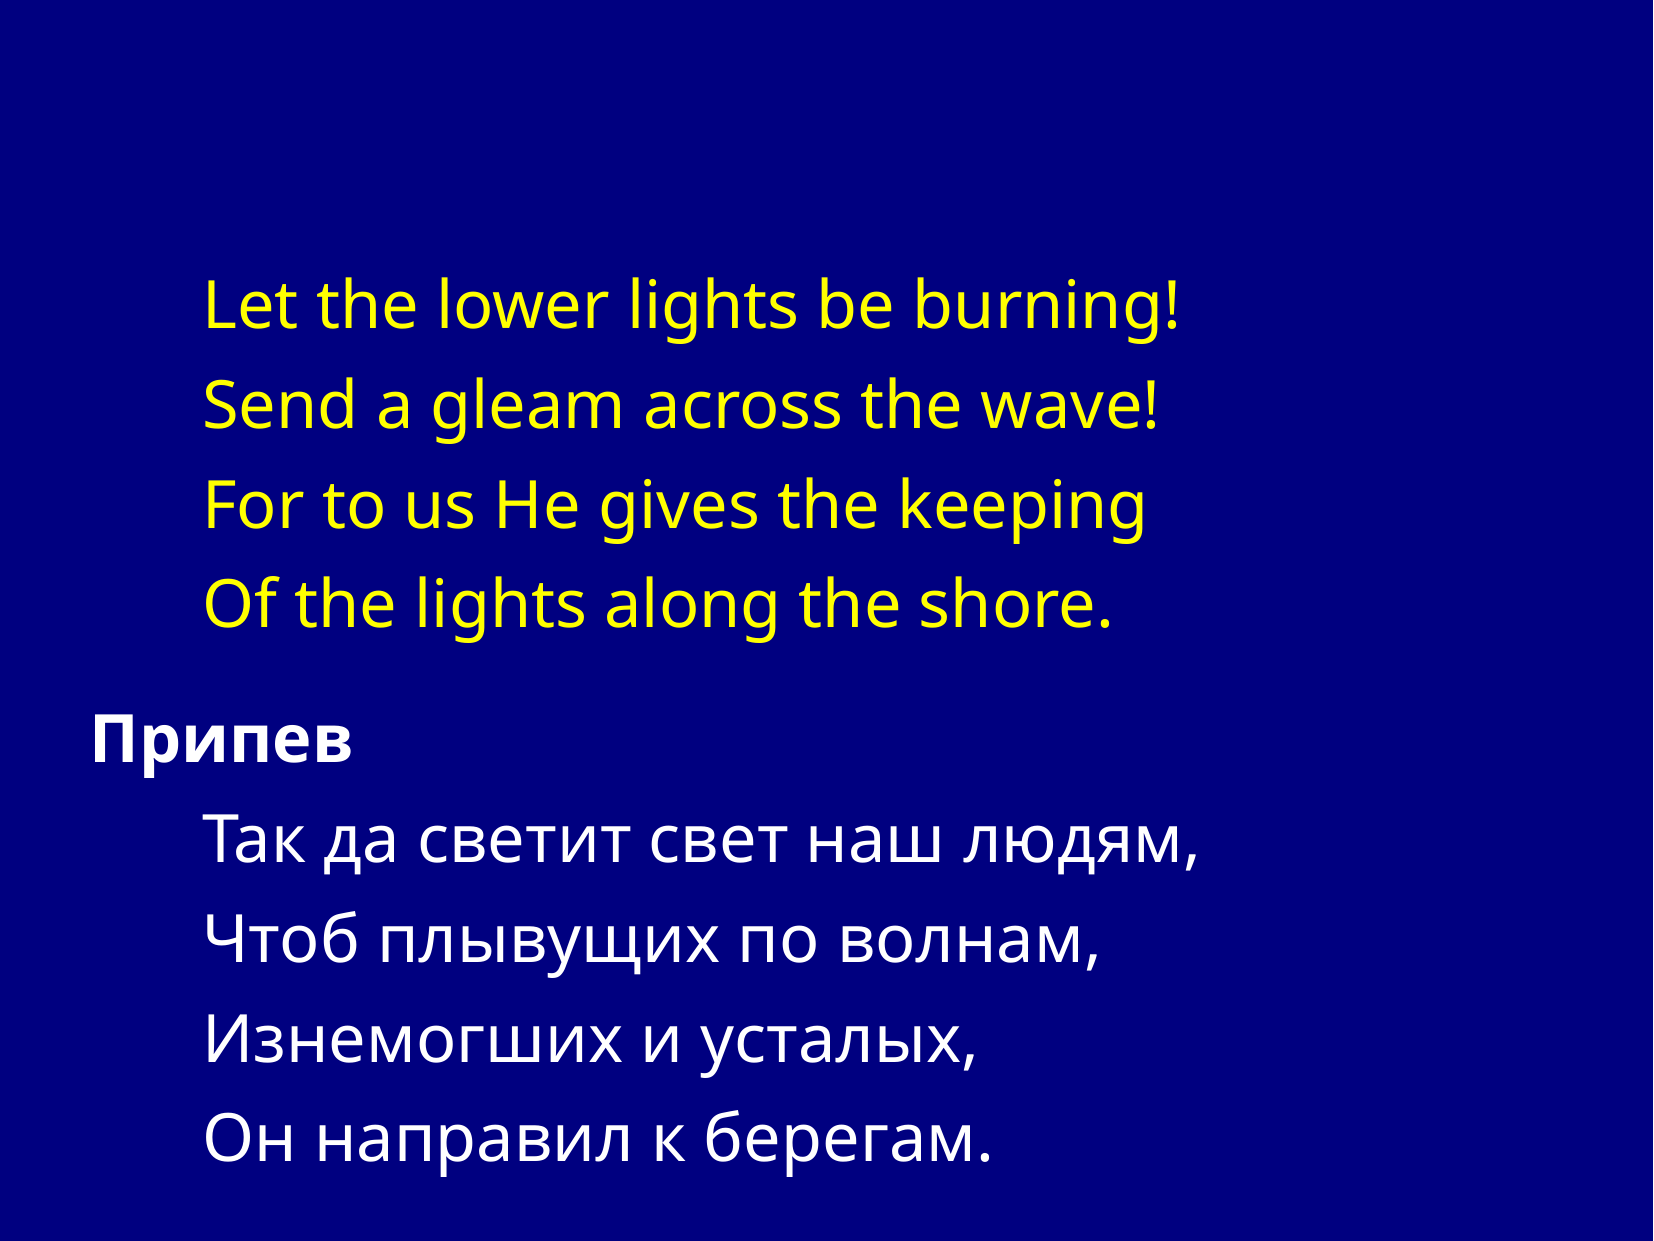

Let the lower lights be burning!
	Send a gleam across the wave!
	For to us He gives the keeping
	Of the lights along the shore.
Припев
	Так да светит свет наш людям,
	Чтоб плывущих по волнам,
	Изнемогших и усталых,
	Он направил к берегам.